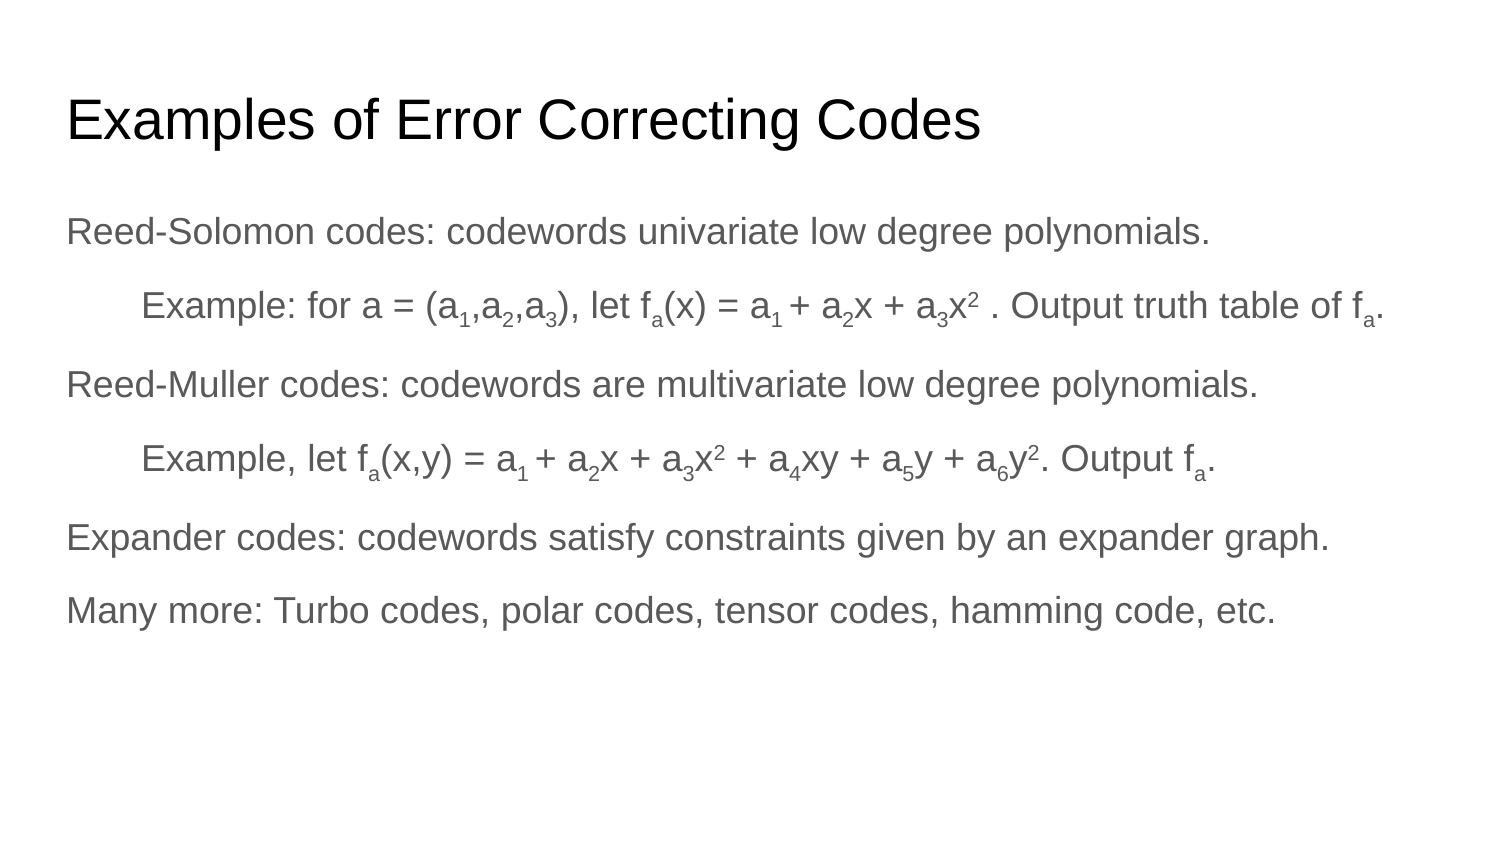

# Examples of Error Correcting Codes
Reed-Solomon codes: codewords univariate low degree polynomials.
Example: for a = (a1,a2,a3), let fa(x) = a1 + a2x + a3x2 . Output truth table of fa.
Reed-Muller codes: codewords are multivariate low degree polynomials.
Example, let fa(x,y) = a1 + a2x + a3x2 + a4xy + a5y + a6y2. Output fa.
Expander codes: codewords satisfy constraints given by an expander graph.
Many more: Turbo codes, polar codes, tensor codes, hamming code, etc.